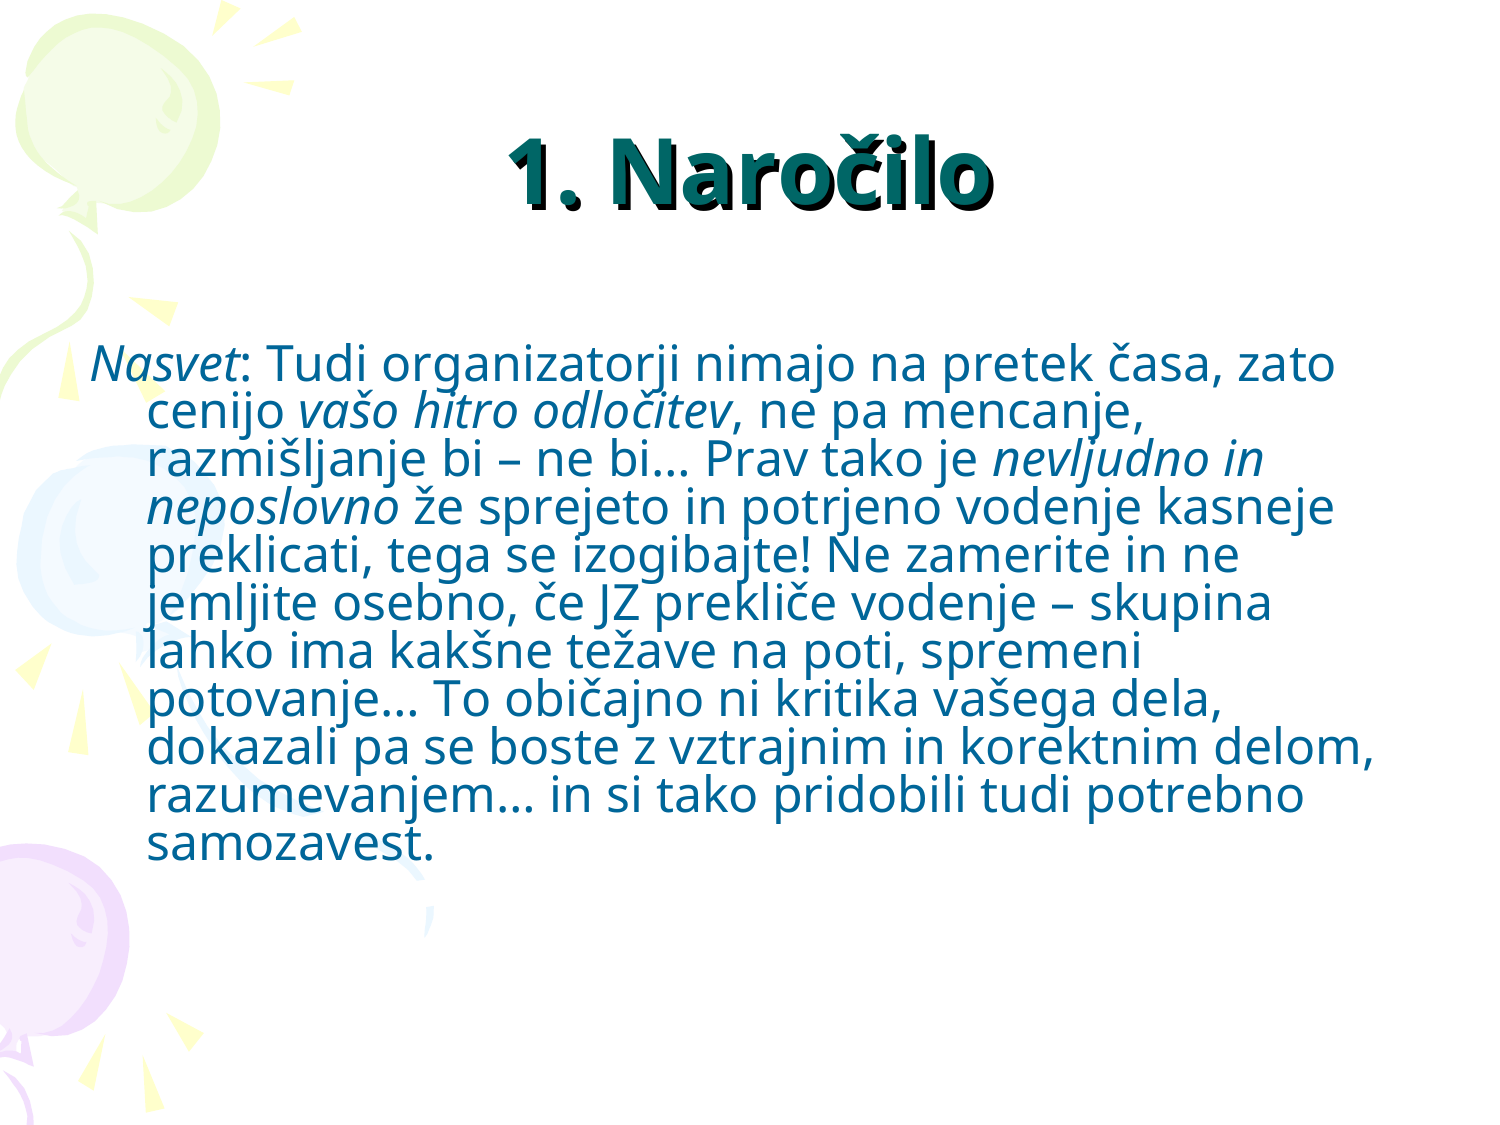

# 1. Naročilo
Nasvet: Tudi organizatorji nimajo na pretek časa, zato cenijo vašo hitro odločitev, ne pa mencanje, razmišljanje bi – ne bi… Prav tako je nevljudno in neposlovno že sprejeto in potrjeno vodenje kasneje preklicati, tega se izogibajte! Ne zamerite in ne jemljite osebno, če JZ prekliče vodenje – skupina lahko ima kakšne težave na poti, spremeni potovanje… To običajno ni kritika vašega dela, dokazali pa se boste z vztrajnim in korektnim delom, razumevanjem… in si tako pridobili tudi potrebno samozavest.